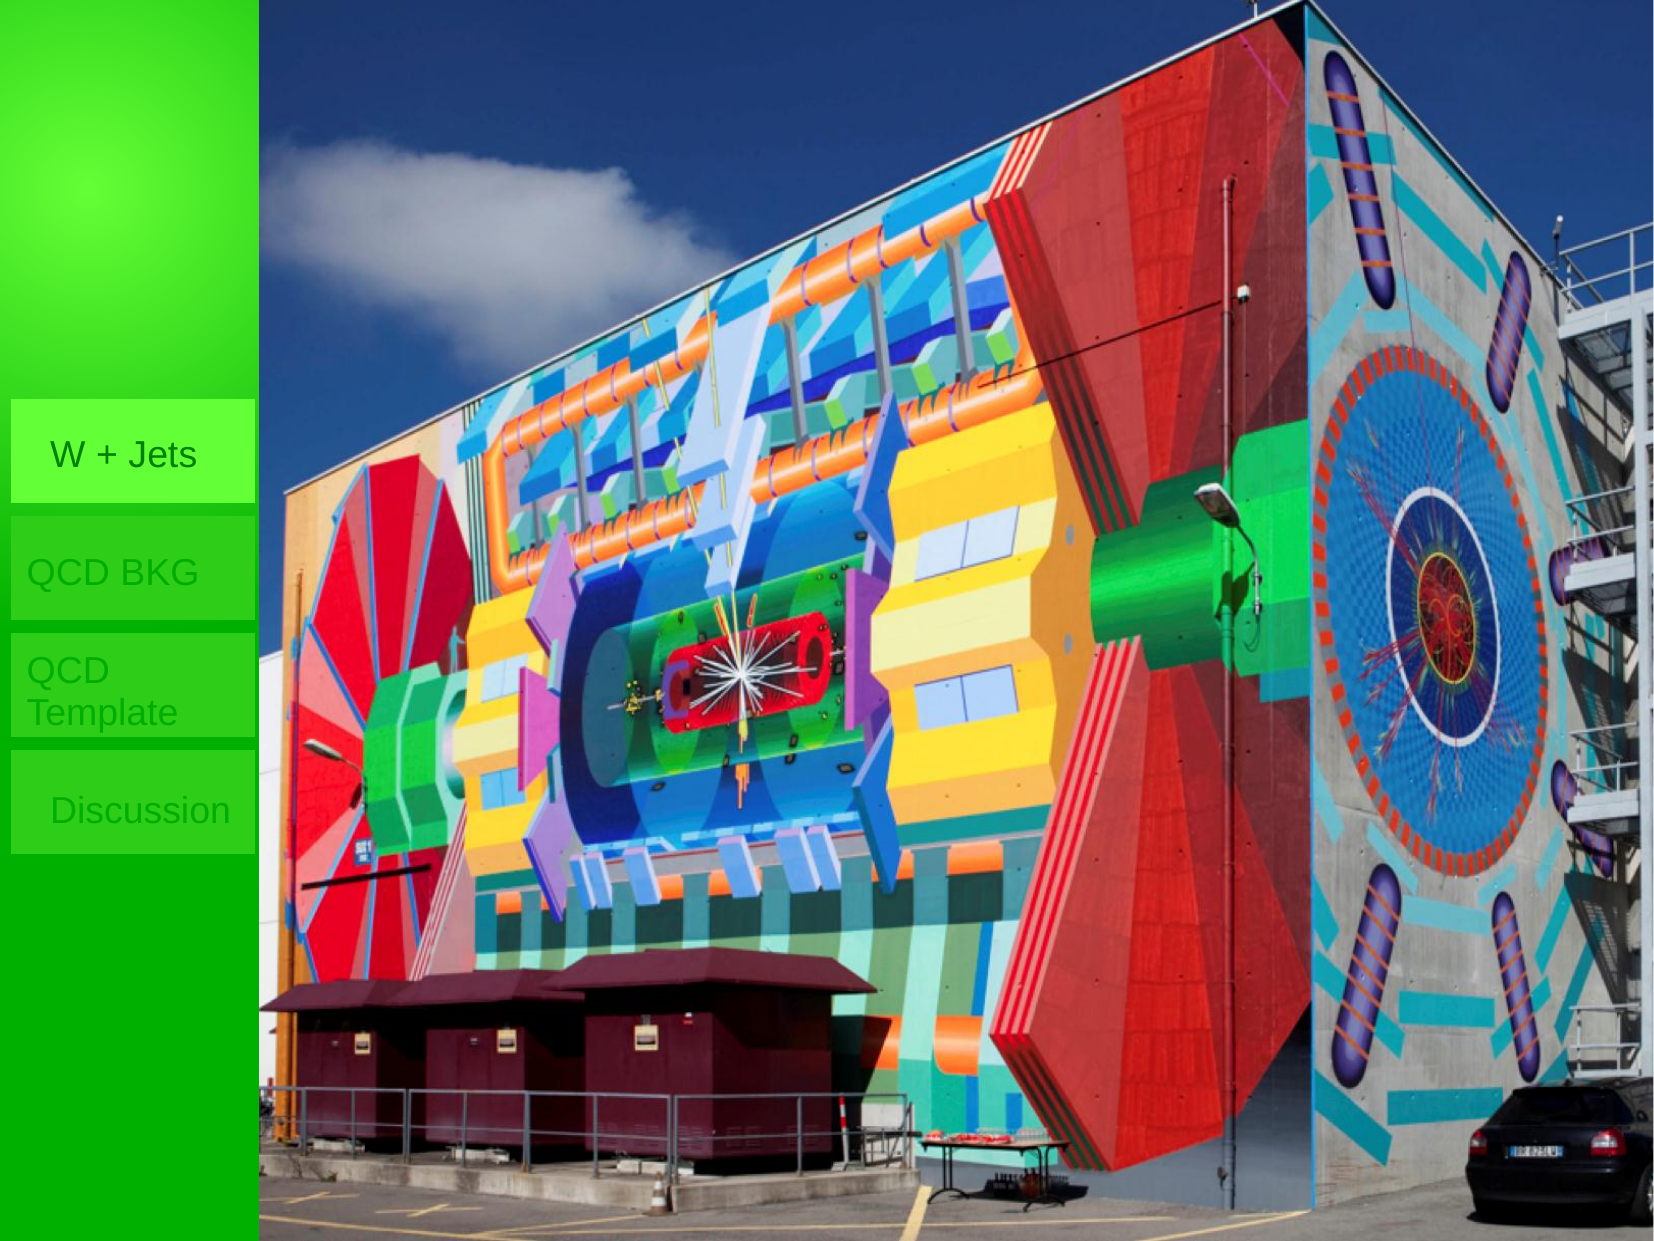

# ATLAS
W + Jets
QCD BKG
QCD Template
Discussion